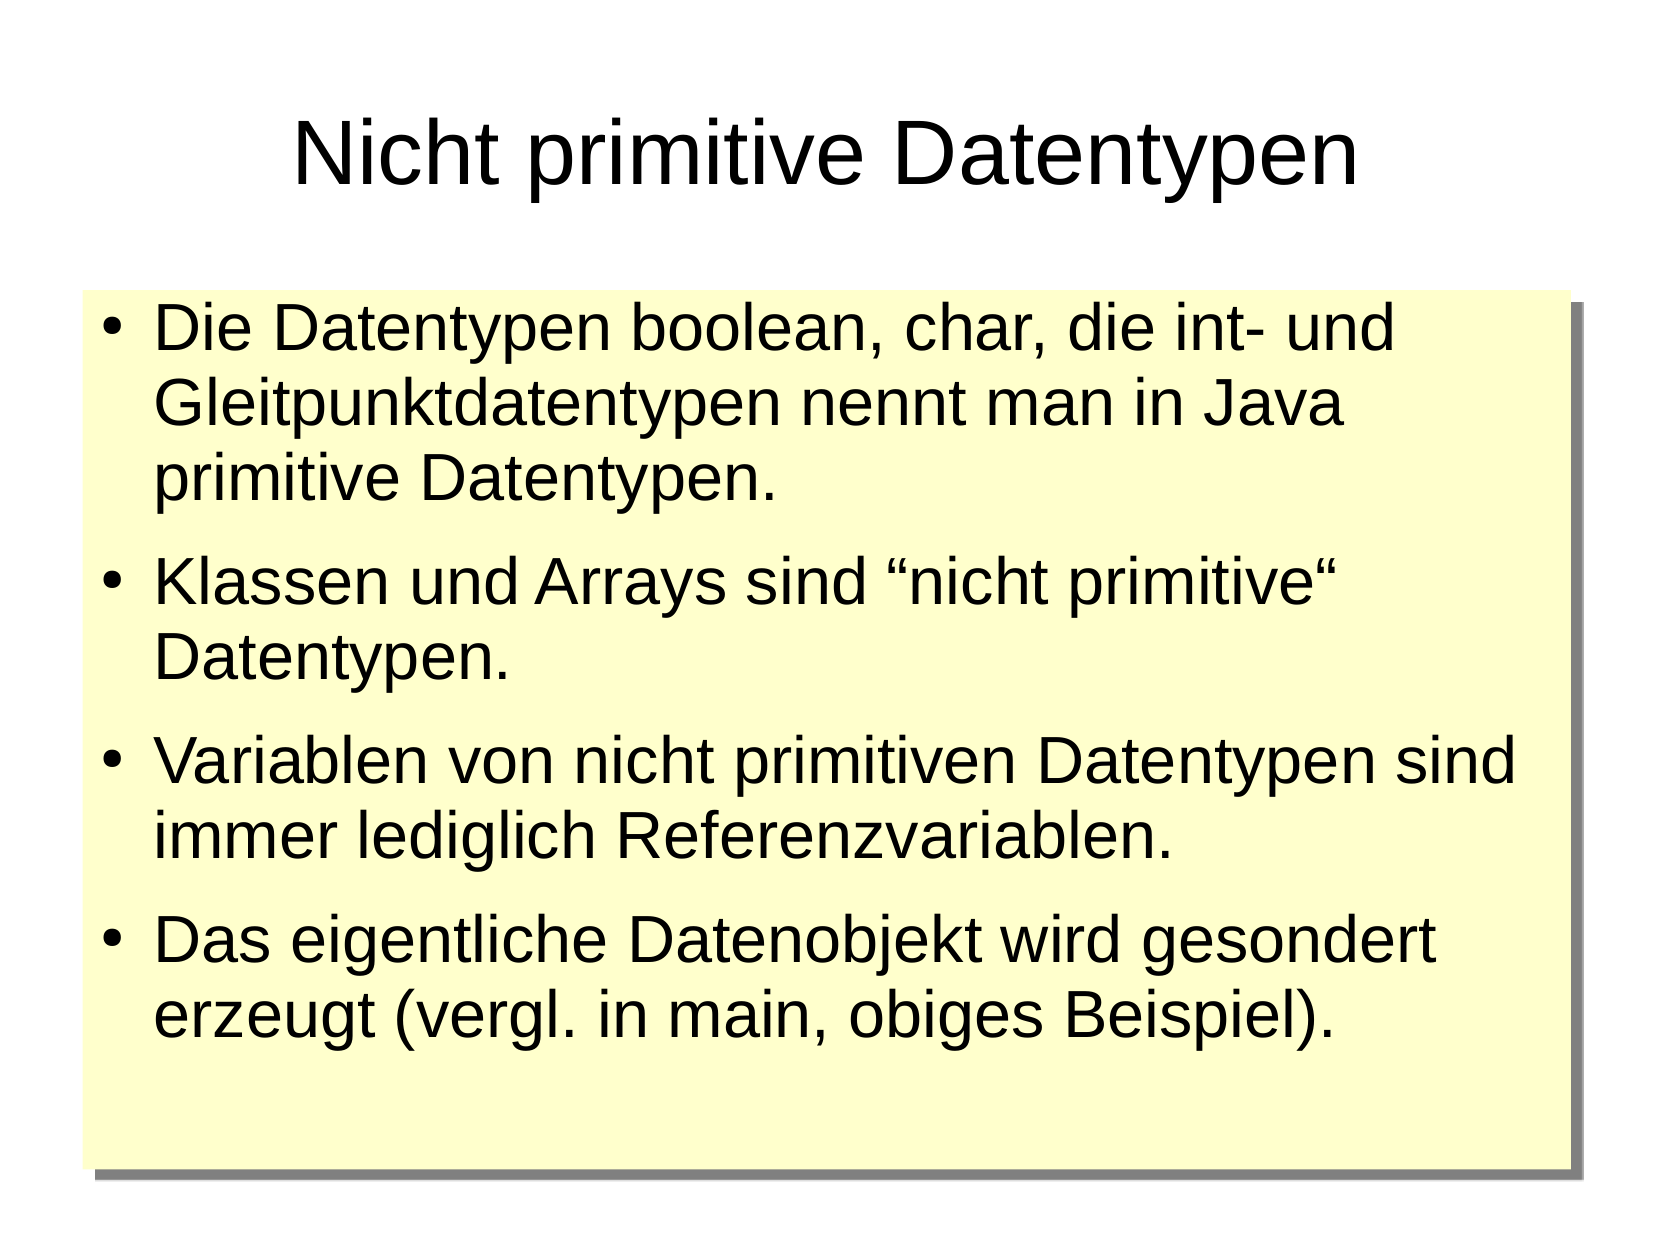

# Nicht primitive Datentypen
Die Datentypen boolean, char, die int- und Gleitpunktdatentypen nennt man in Java primitive Datentypen.
Klassen und Arrays sind “nicht primitive“ Datentypen.
Variablen von nicht primitiven Datentypen sind immer lediglich Referenzvariablen.
Das eigentliche Datenobjekt wird gesondert erzeugt (vergl. in main, obiges Beispiel).
16